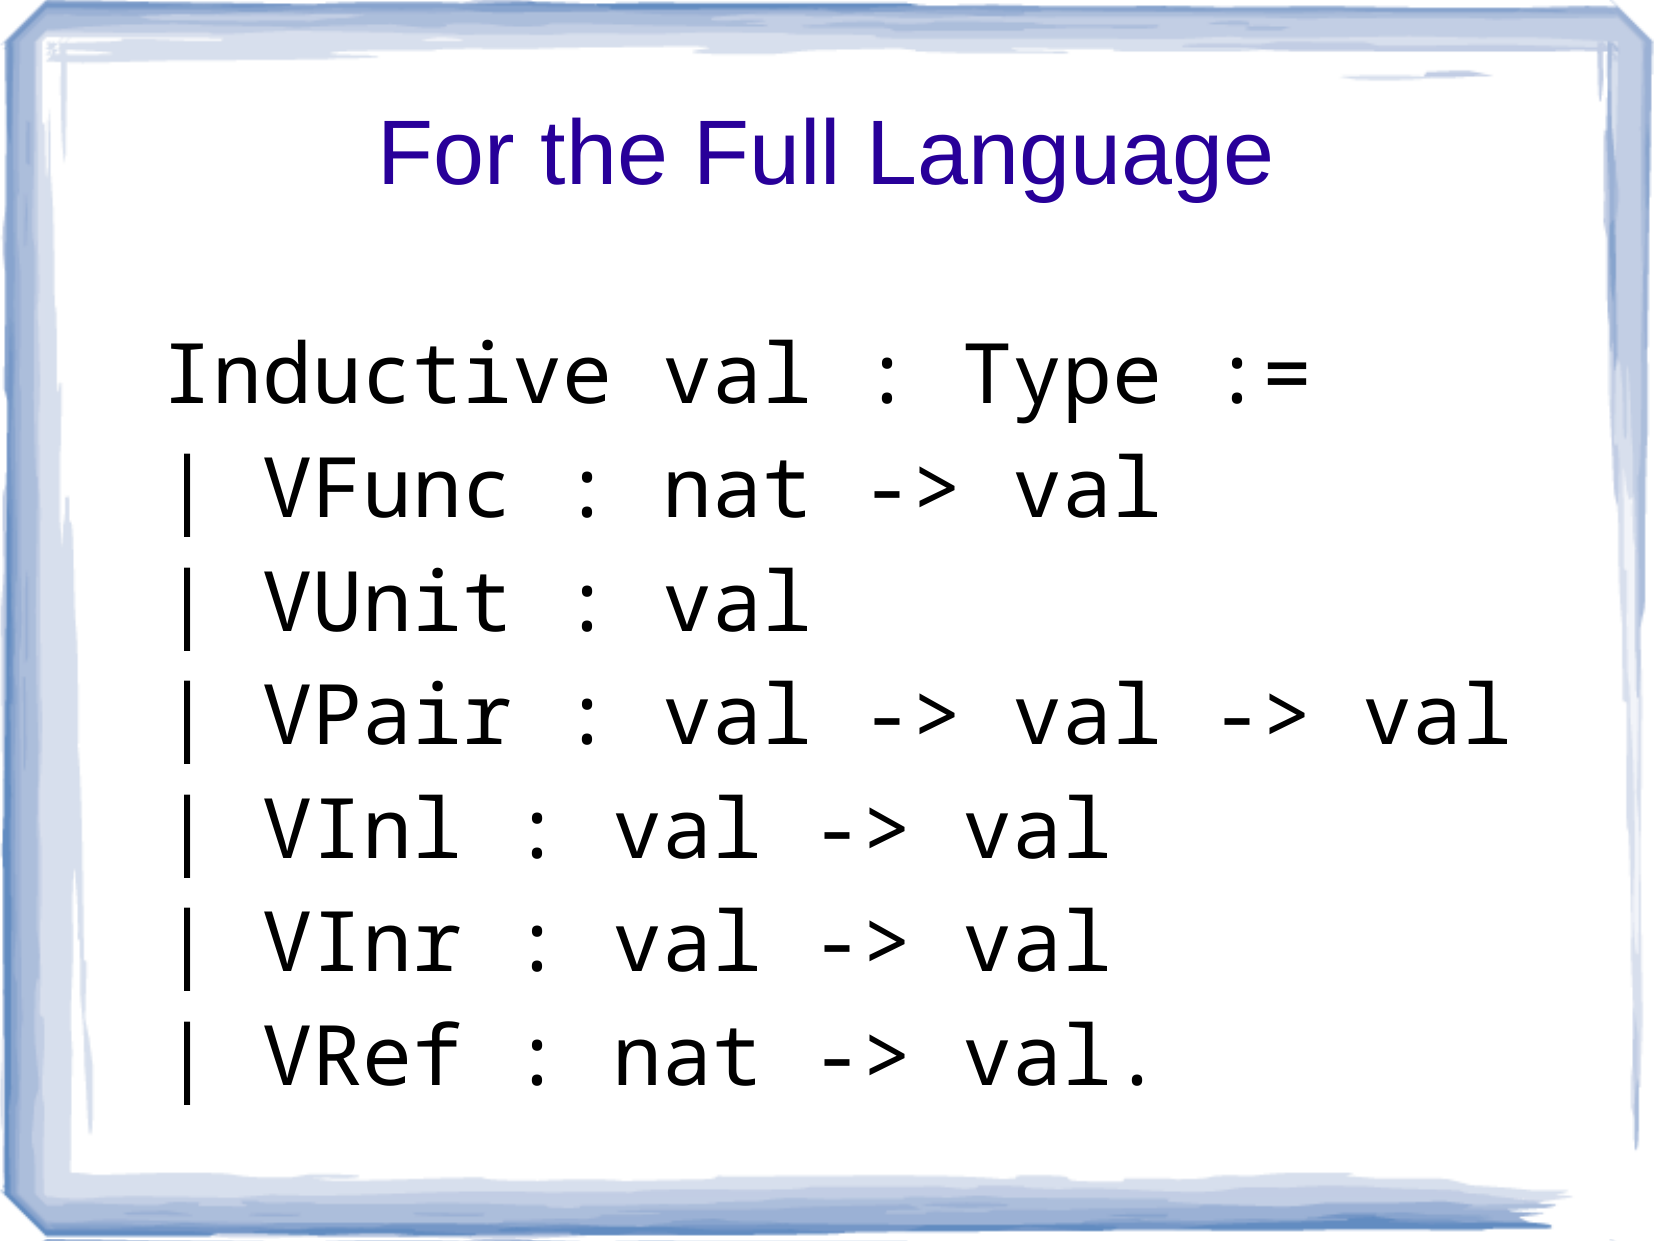

# For the Full Language
Inductive val : Type :=
| VFunc : nat -> val
| VUnit : val
| VPair : val -> val -> val
| VInl : val -> val
| VInr : val -> val
| VRef : nat -> val.